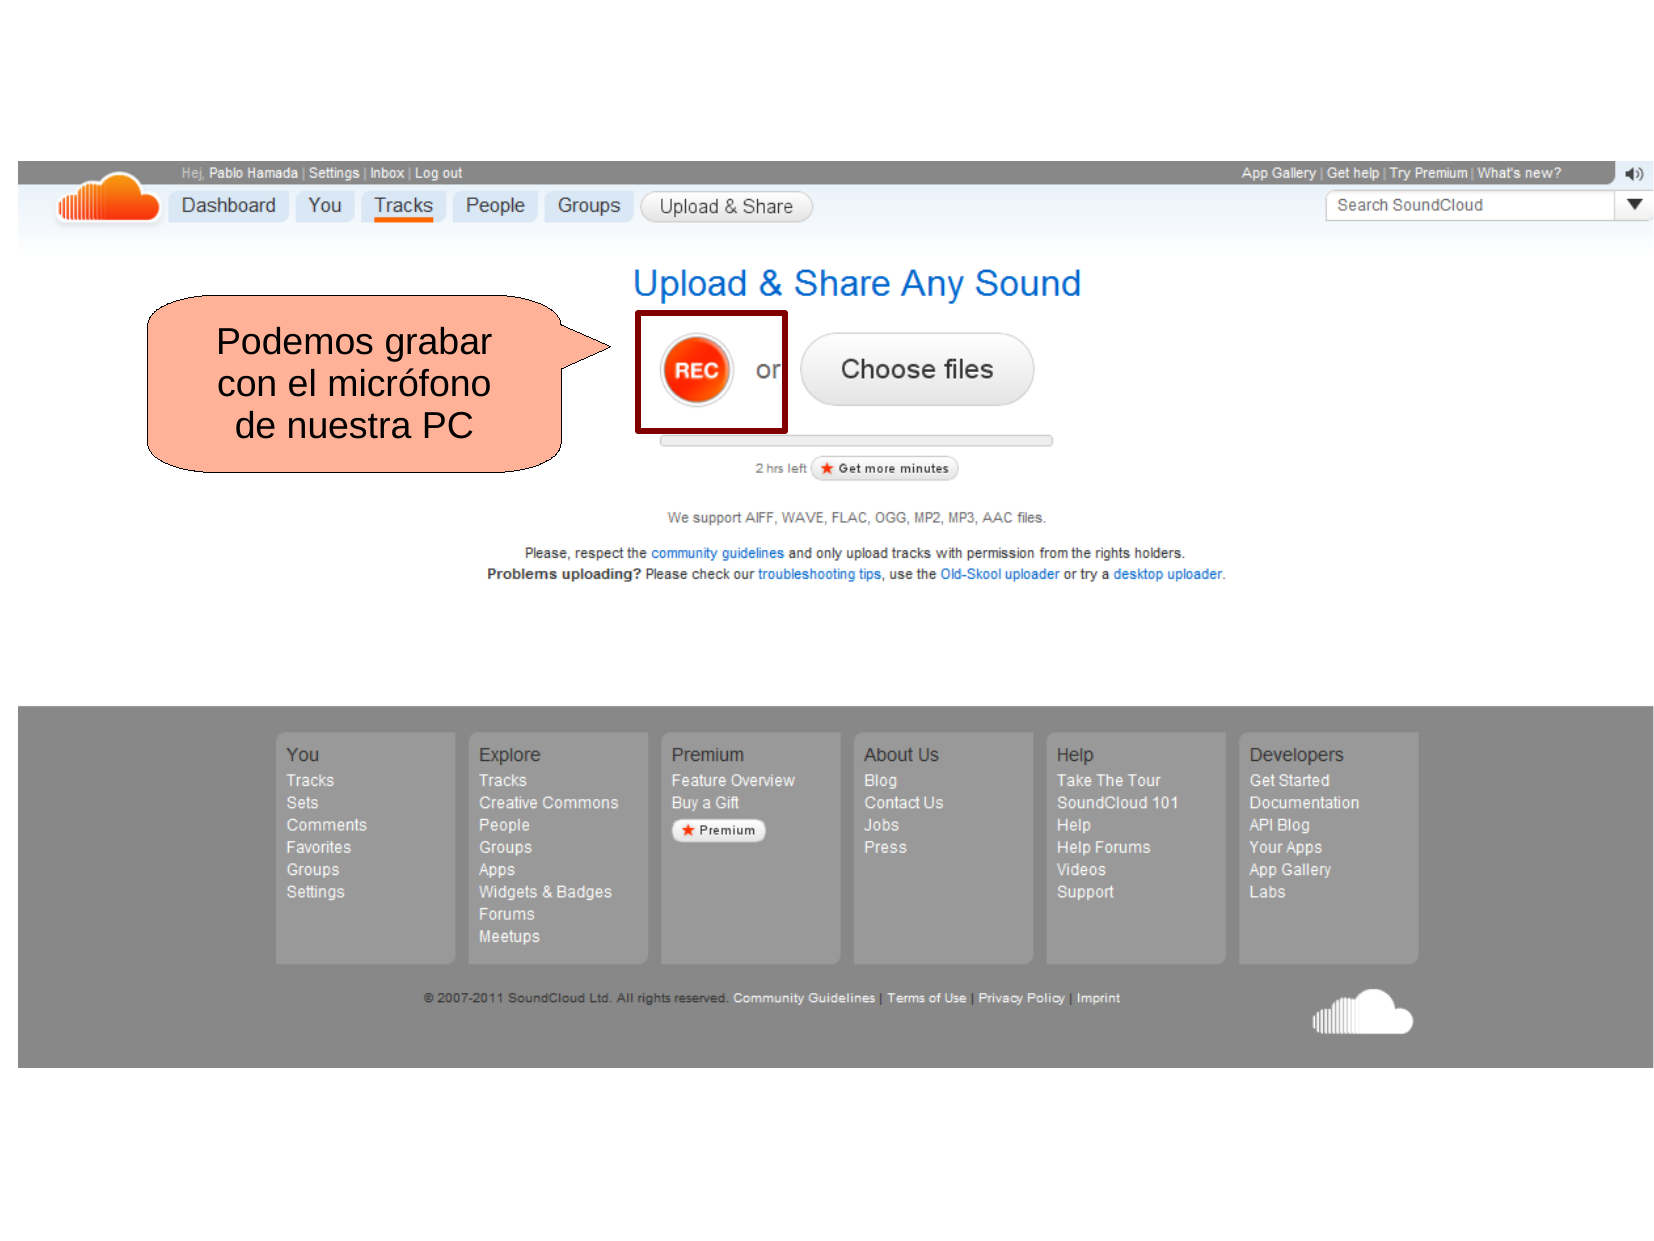

Podemos grabar
con el micrófono
de nuestra PC